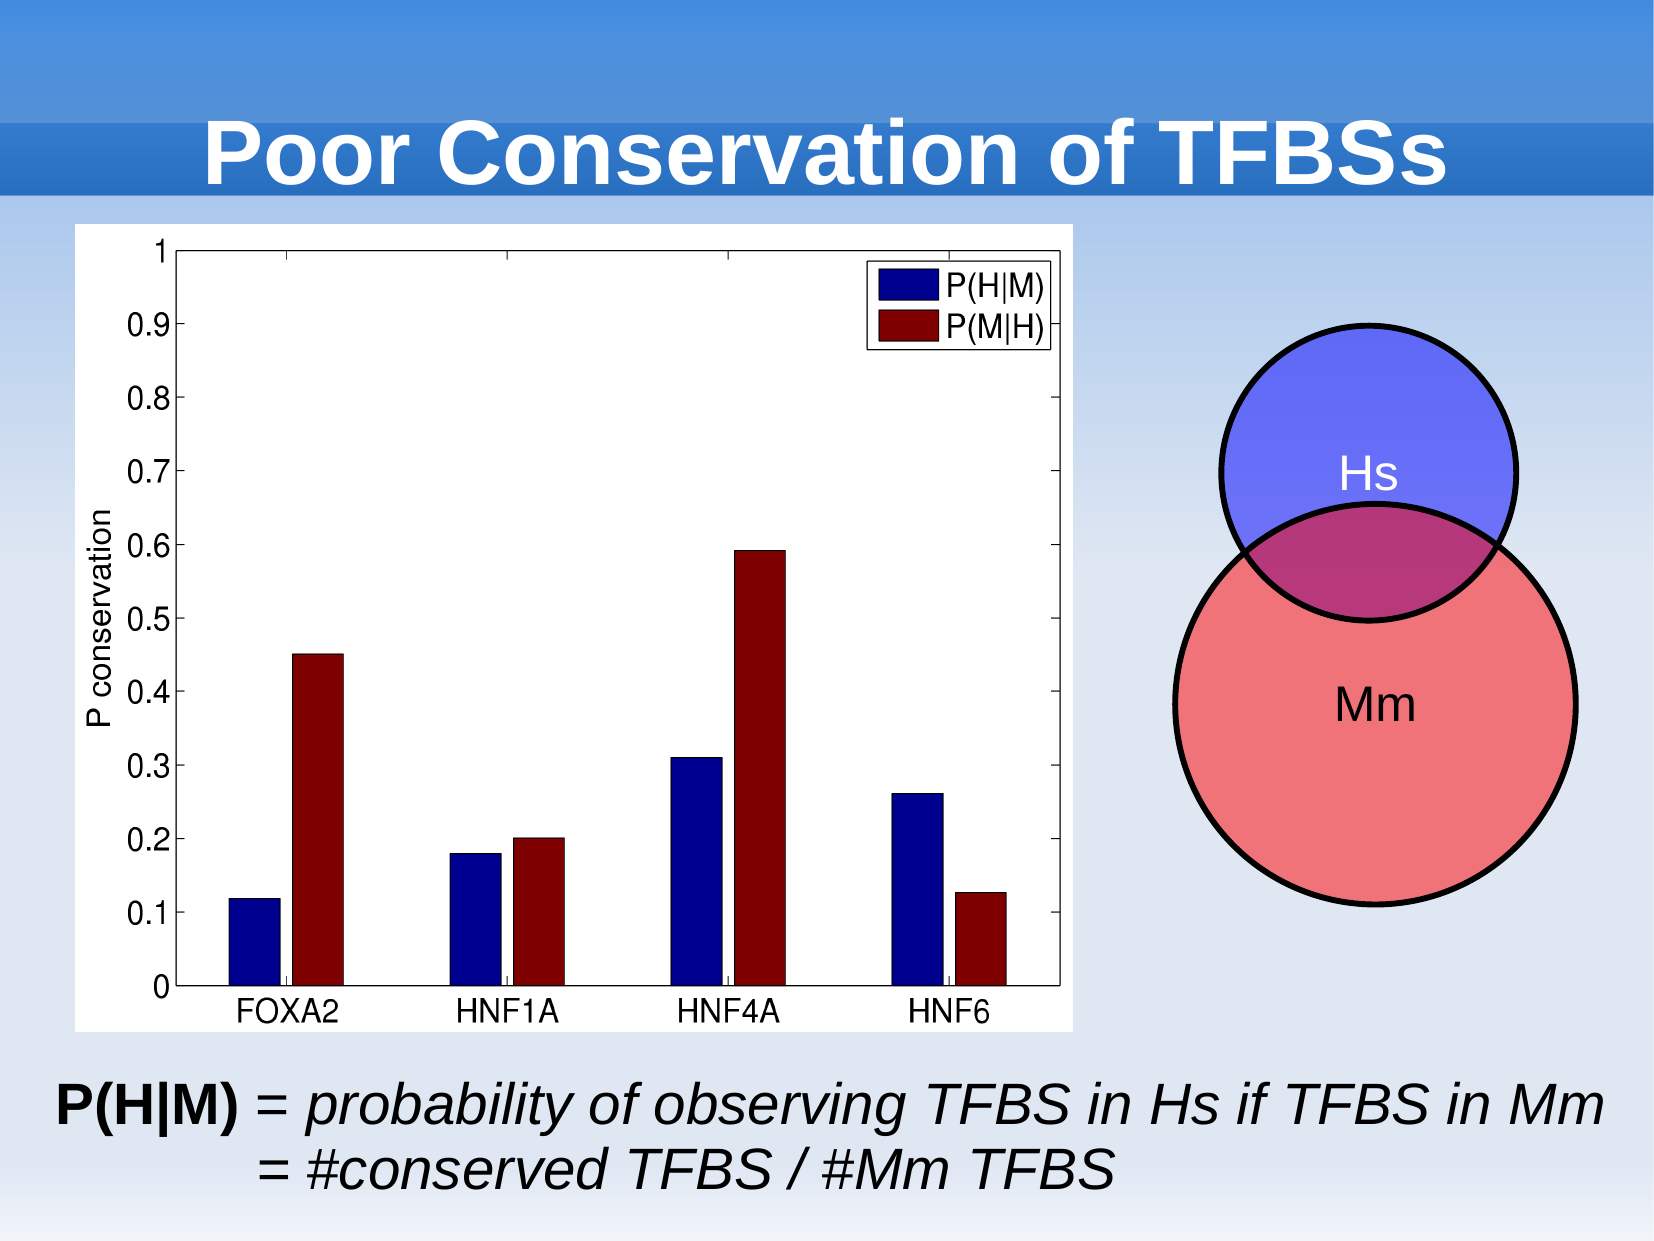

# Poor Conservation of TFBSs
Hs
Mm
P(H|M) = probability of observing TFBS in Hs if TFBS in Mm
		= #conserved TFBS / #Mm TFBS